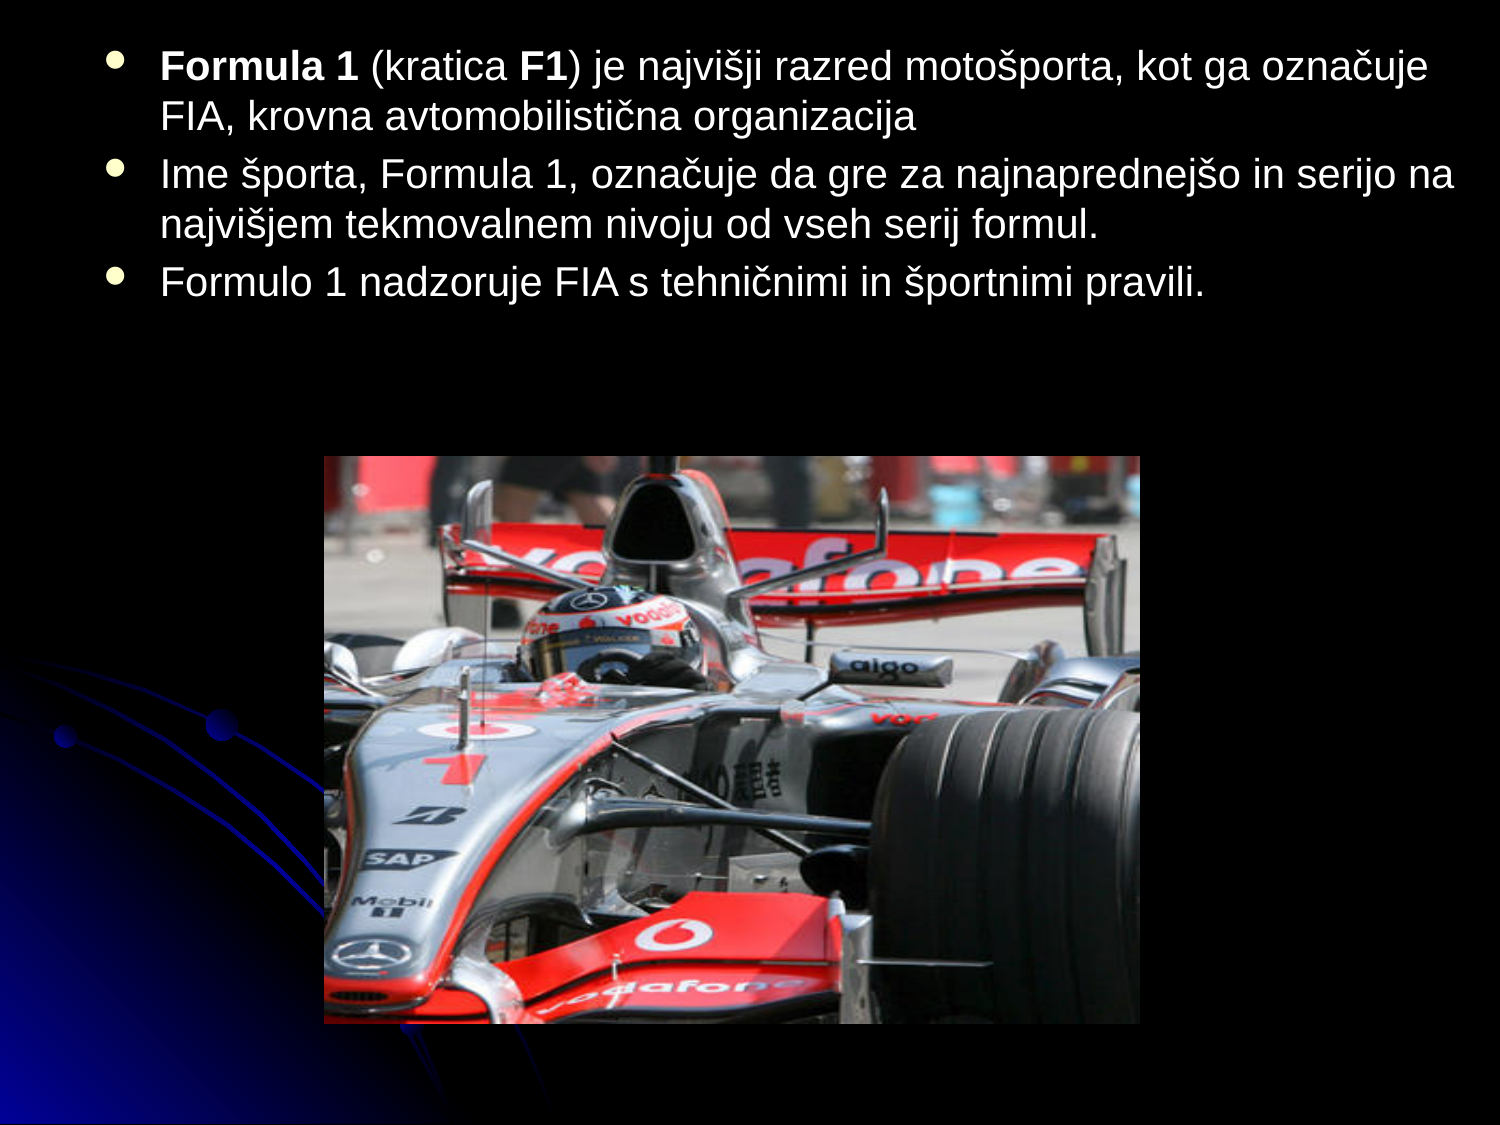

# Formula 1 (kratica F1) je najvišji razred motošporta, kot ga označuje FIA, krovna avtomobilistična organizacija
Ime športa, Formula 1, označuje da gre za najnaprednejšo in serijo na najvišjem tekmovalnem nivoju od vseh serij formul.
Formulo 1 nadzoruje FIA s tehničnimi in športnimi pravili.